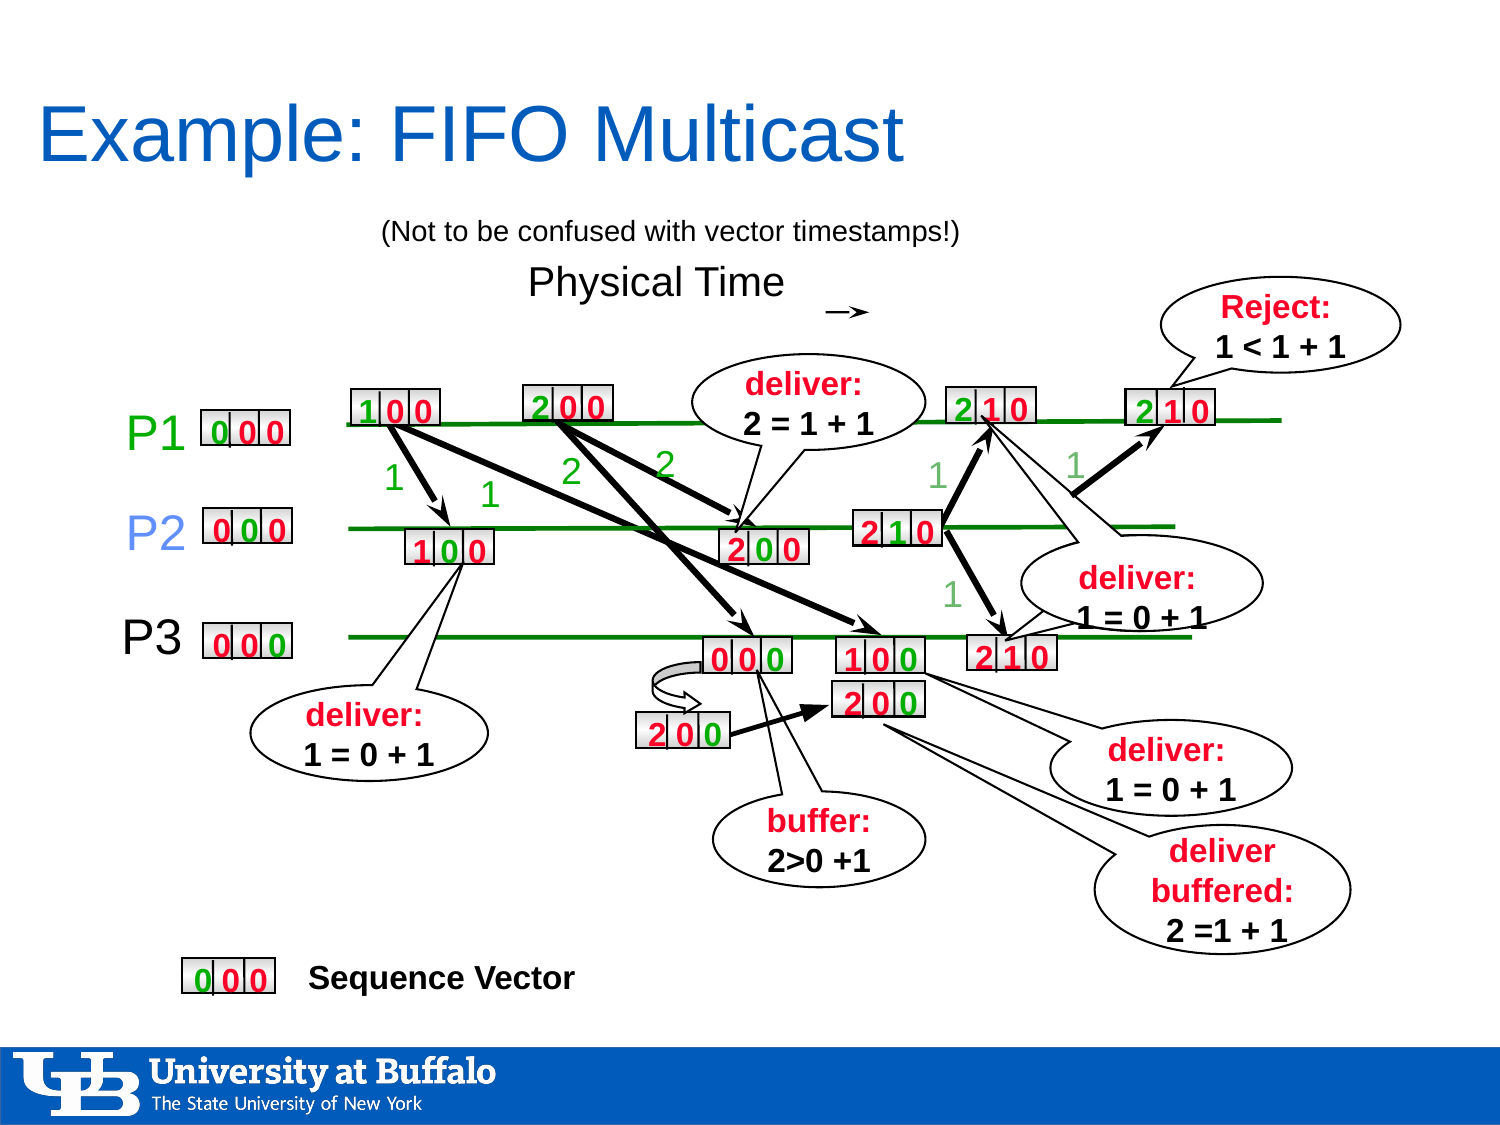

# Example: FIFO Multicast
(Not to be confused with vector timestamps!)
Physical Time
Reject: 1 < 1 + 1
deliver: 2 = 1 + 1
deliver: 1 = 0 + 1
2 0 0
2 1 0
1 0 0
2 1 0
P1
0 0 0
2
1
2
1
1
1
P2
0 0 0
2 1 0
2 0 0
1 0 0
deliver: 1 = 0 + 1
1
P3
0 0 0
2 1 0
0 0 0
1 0 0
2 0 0
buffer: 2>0 +1
2 0 0
deliver buffered: 2 =1 + 1
deliver: 1 = 0 + 1
Sequence Vector
0 0 0